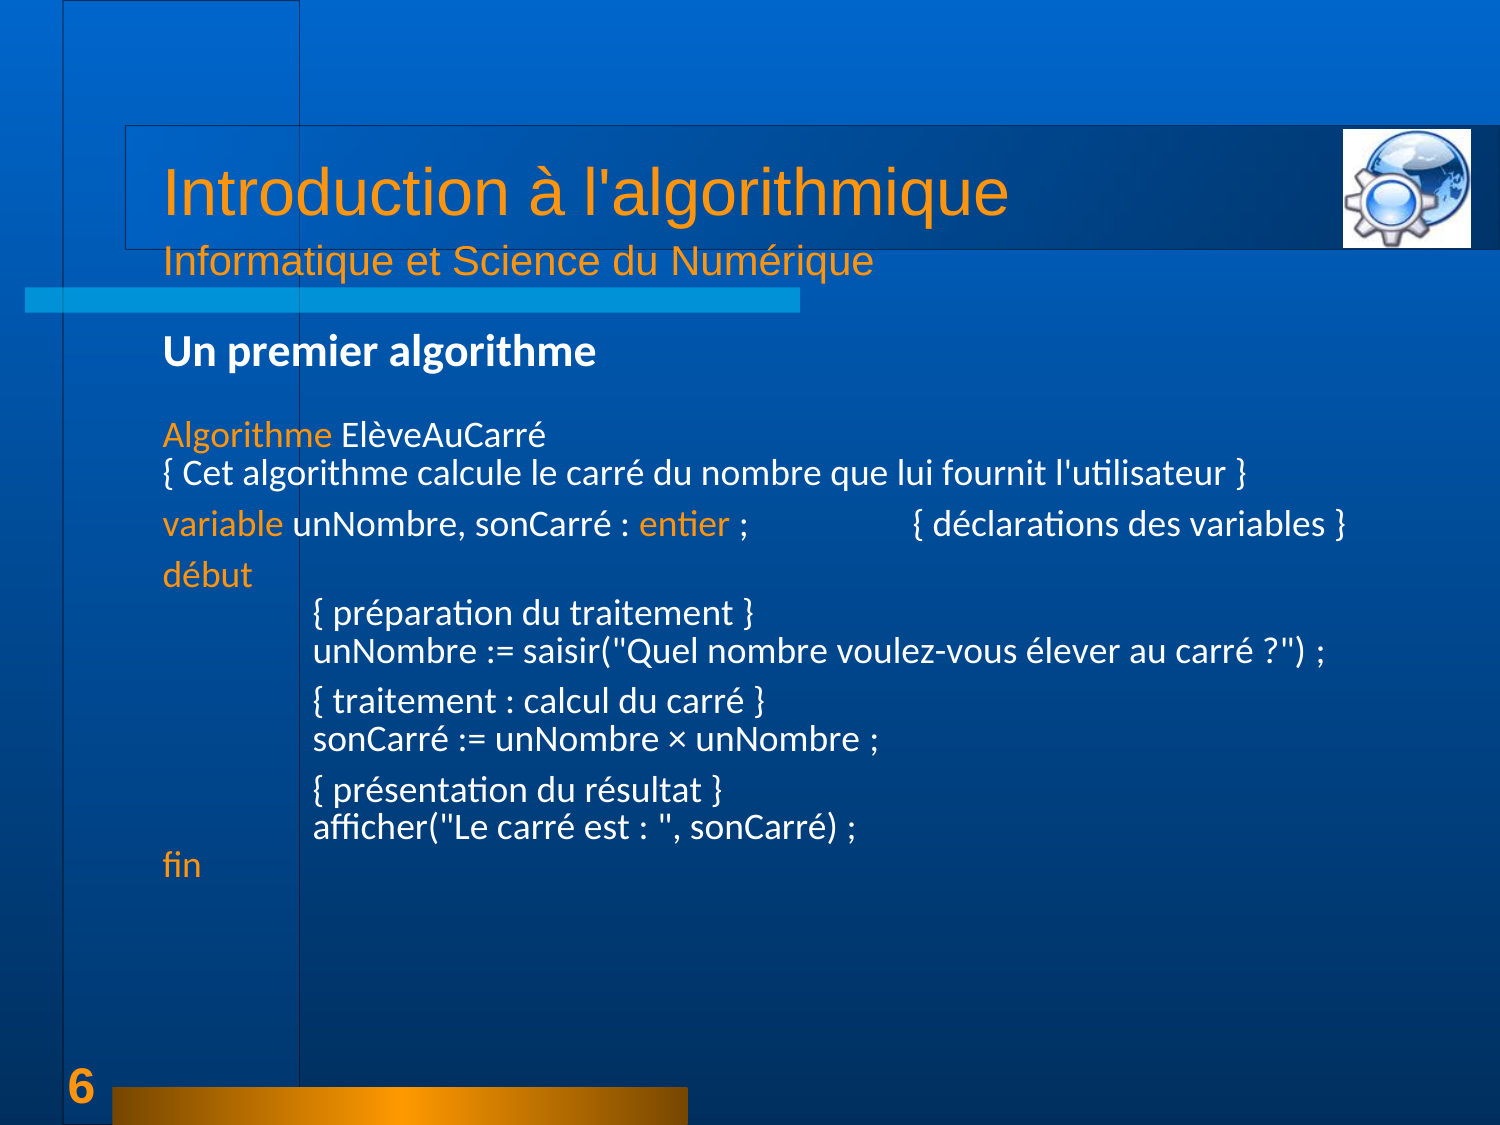

Un premier algorithme
Algorithme ElèveAuCarré
{ Cet algorithme calcule le carré du nombre que lui fournit l'utilisateur }
variable unNombre, sonCarré : entier ;		{ déclarations des variables }
début
	{ préparation du traitement }
	unNombre := saisir("Quel nombre voulez-vous élever au carré ?") ;
	{ traitement : calcul du carré }
	sonCarré := unNombre × unNombre ;
	{ présentation du résultat }
	afficher("Le carré est : ", sonCarré) ;
fin